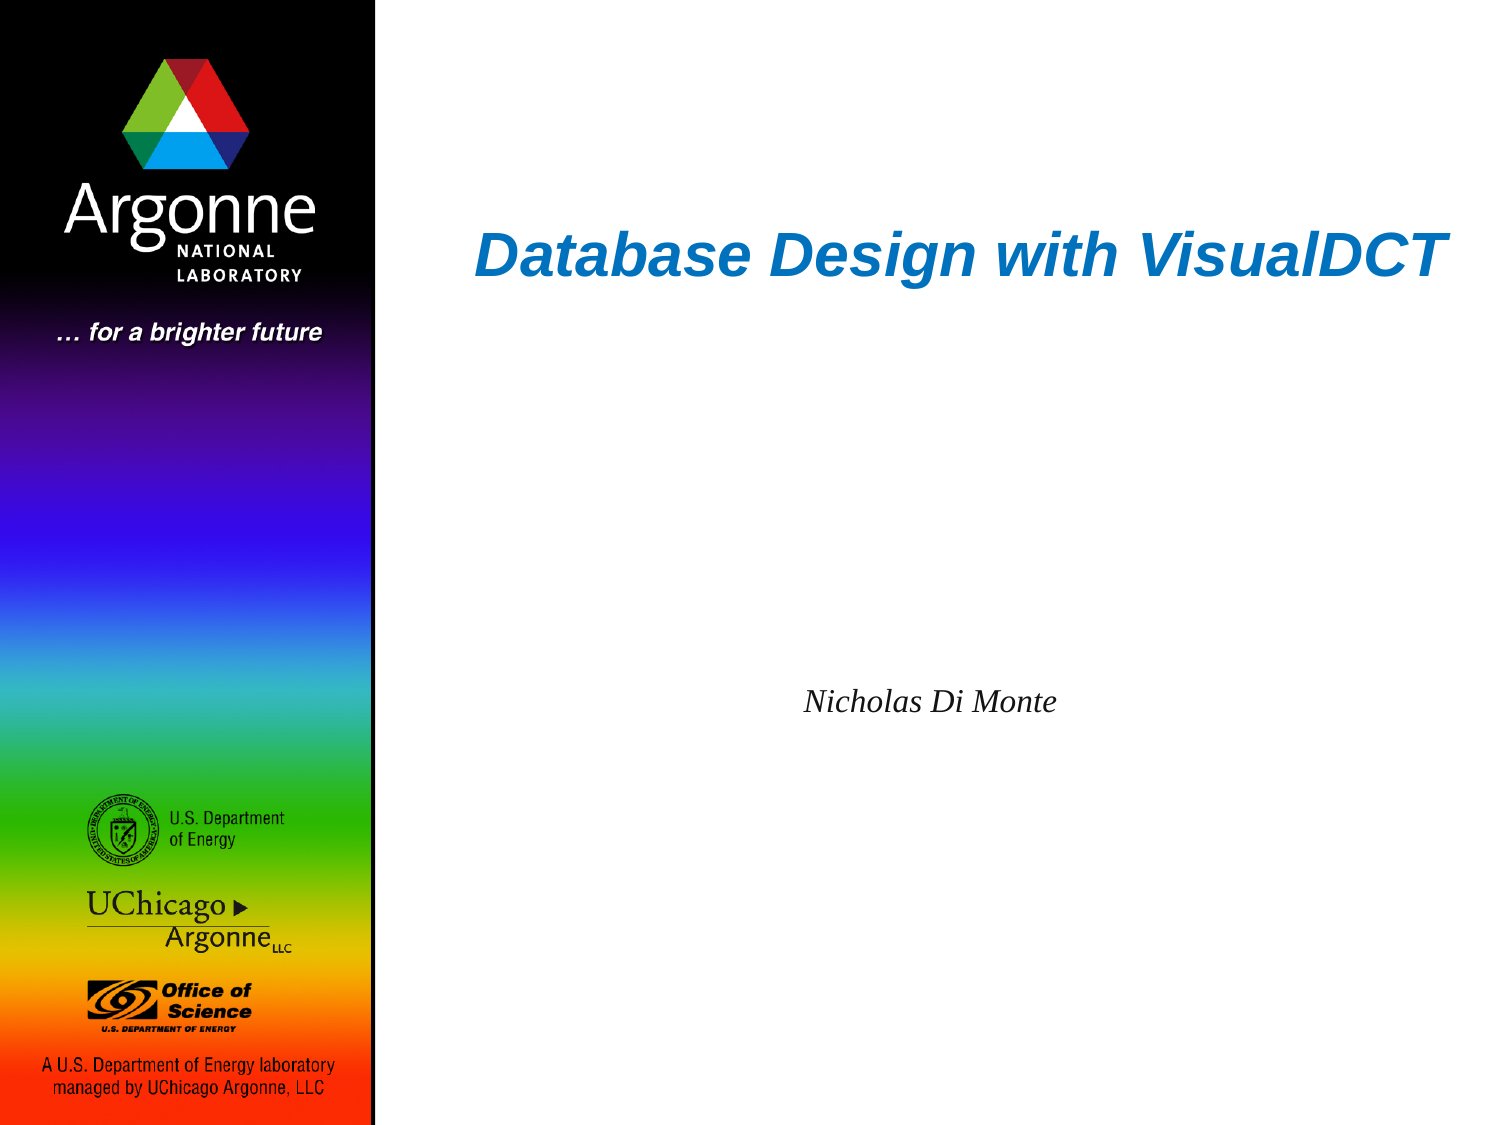

# Database Design with VisualDCT
Nicholas Di Monte